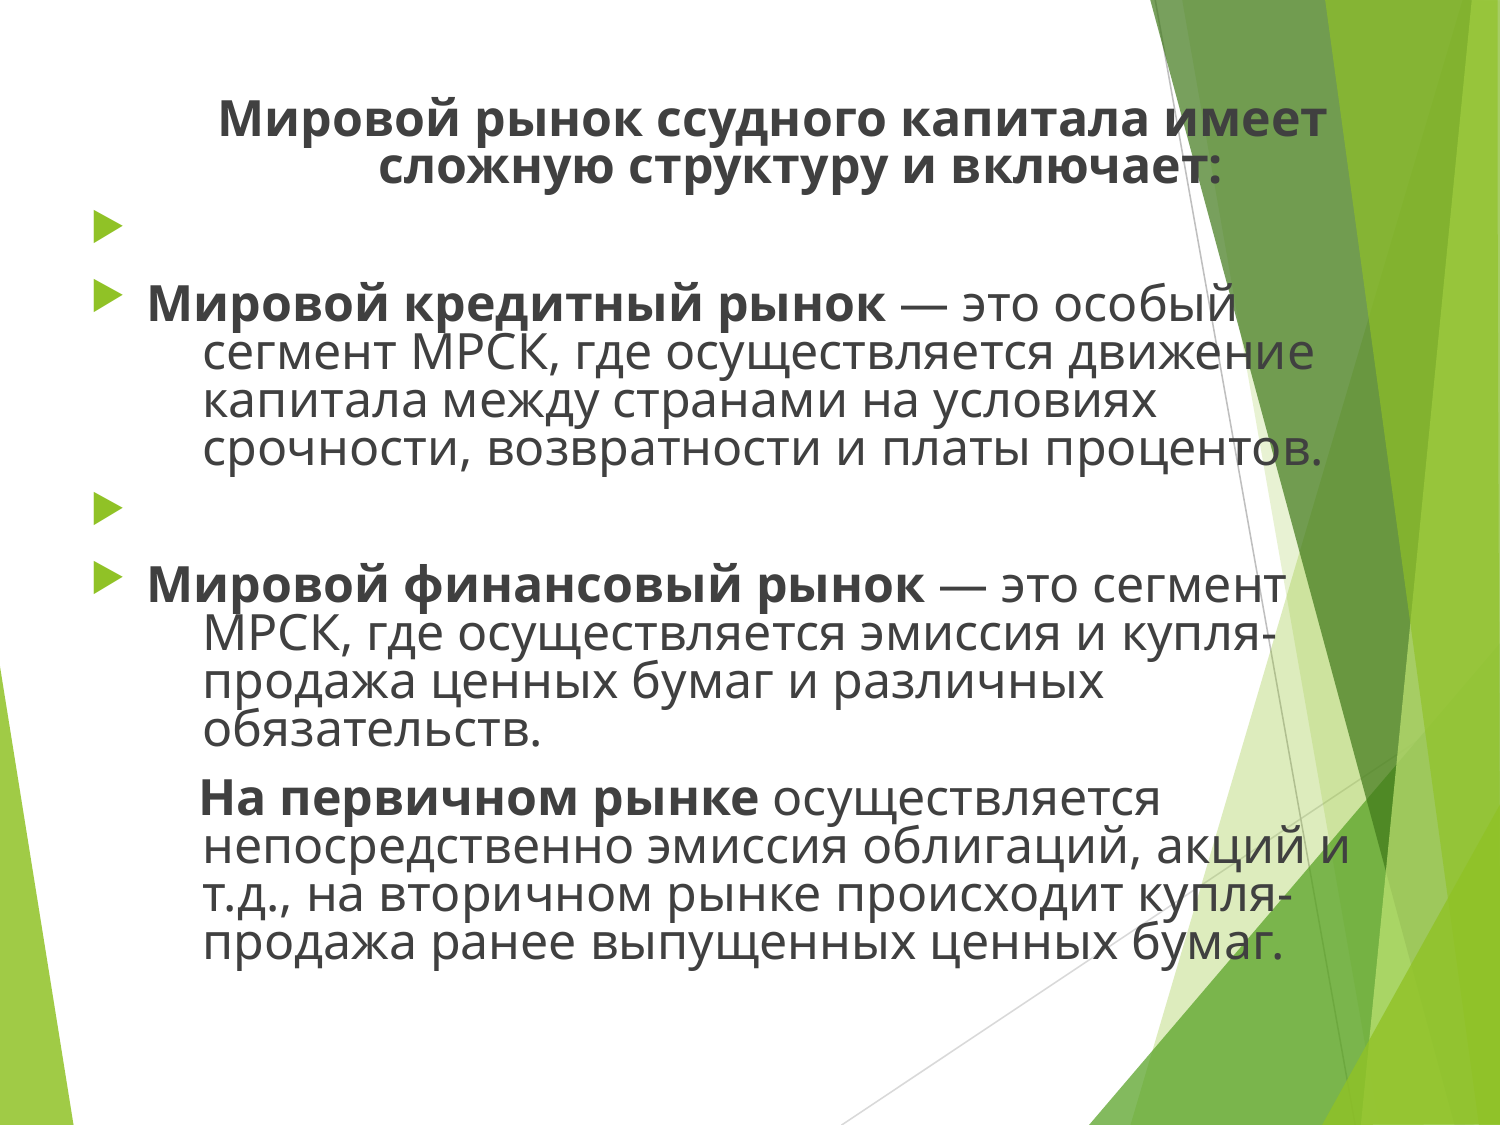

# Мировой рынок ссудного капитала имеет сложную структуру и включает:
Мировой кредитный рынок — это особый сегмент МРСК, где осуществляется движение капитала между странами на условиях срочности, возвратности и платы процентов.
Мировой финансовый рынок — это сегмент МРСК, где осуществляется эмиссия и купля-продажа ценных бумаг и различных обязательств.
 На первичном рынке осуществляется непосредственно эмиссия облигаций, акций и т.д., на вторичном рынке происходит купля-продажа ранее выпущенных ценных бумаг.